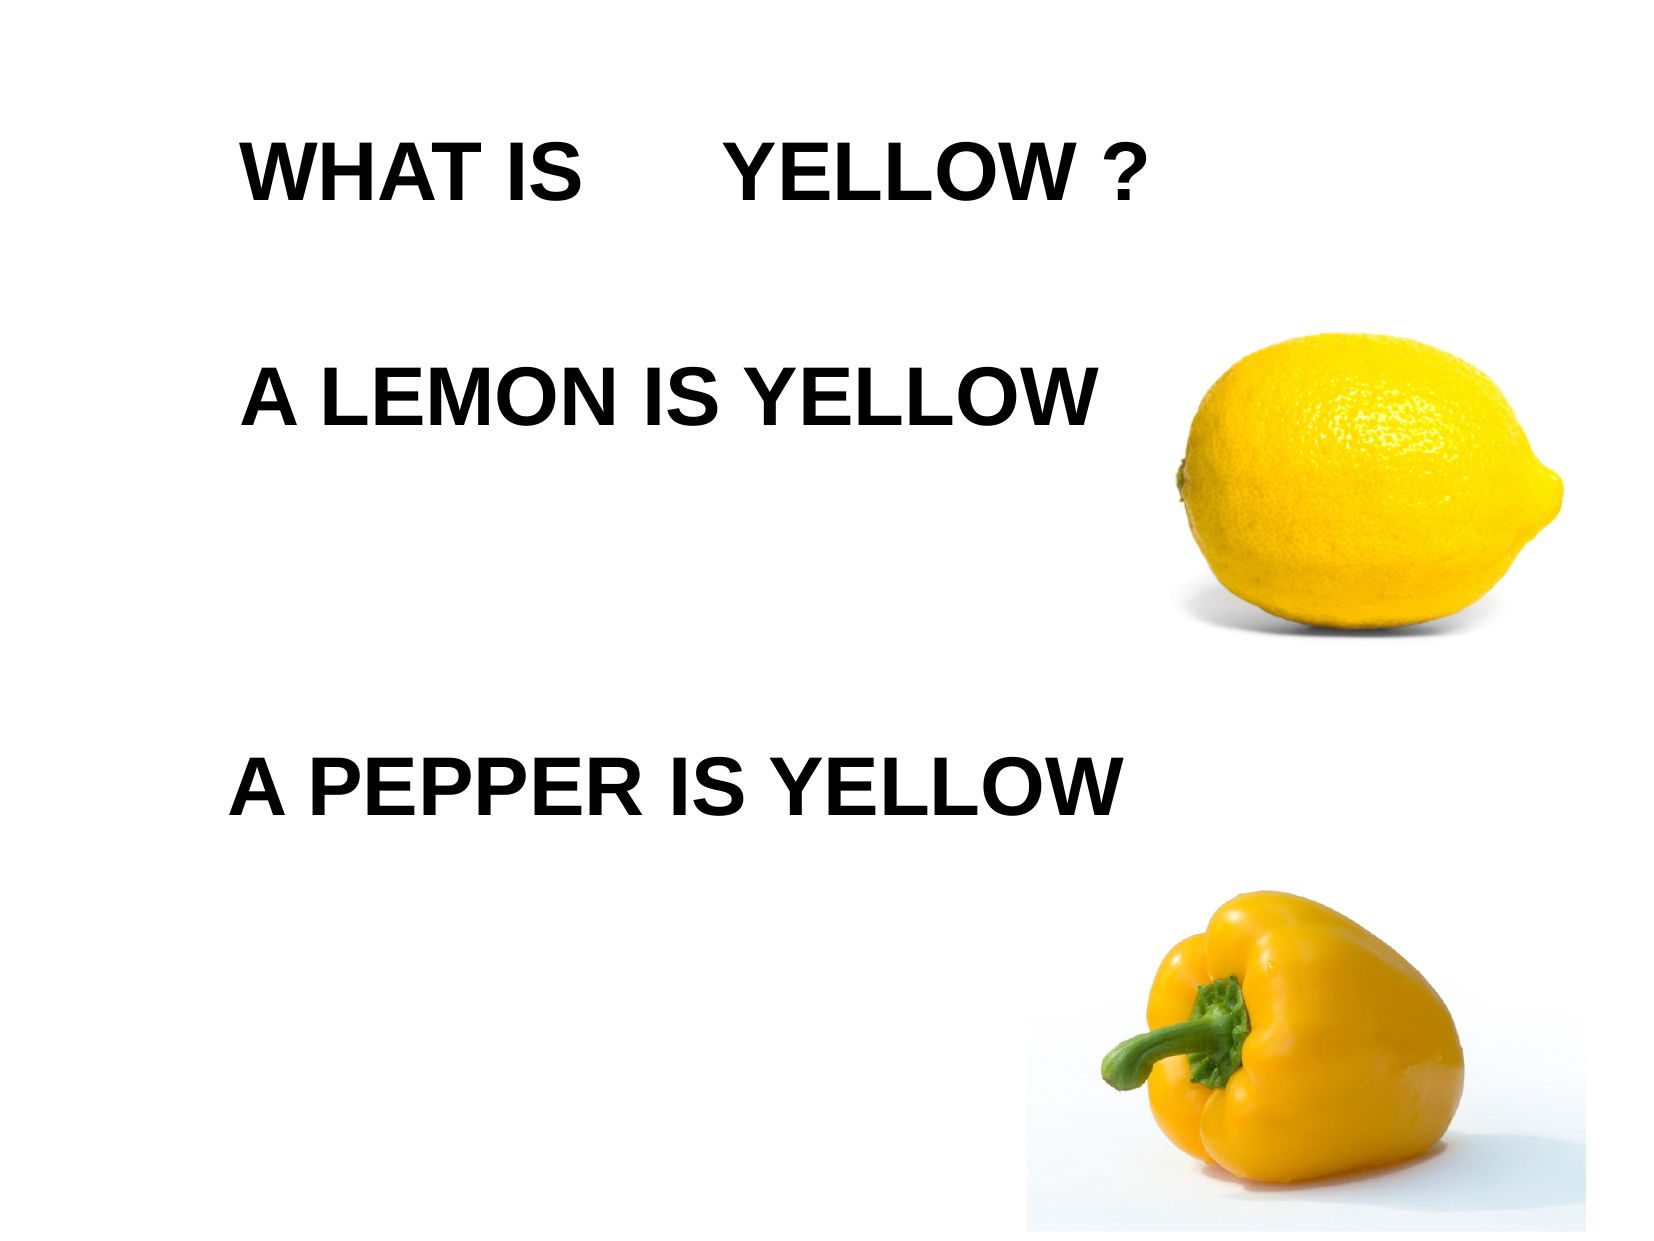

WHAT IS YELLOW ?
A LEMON IS YELLOW
A PEPPER IS YELLOW